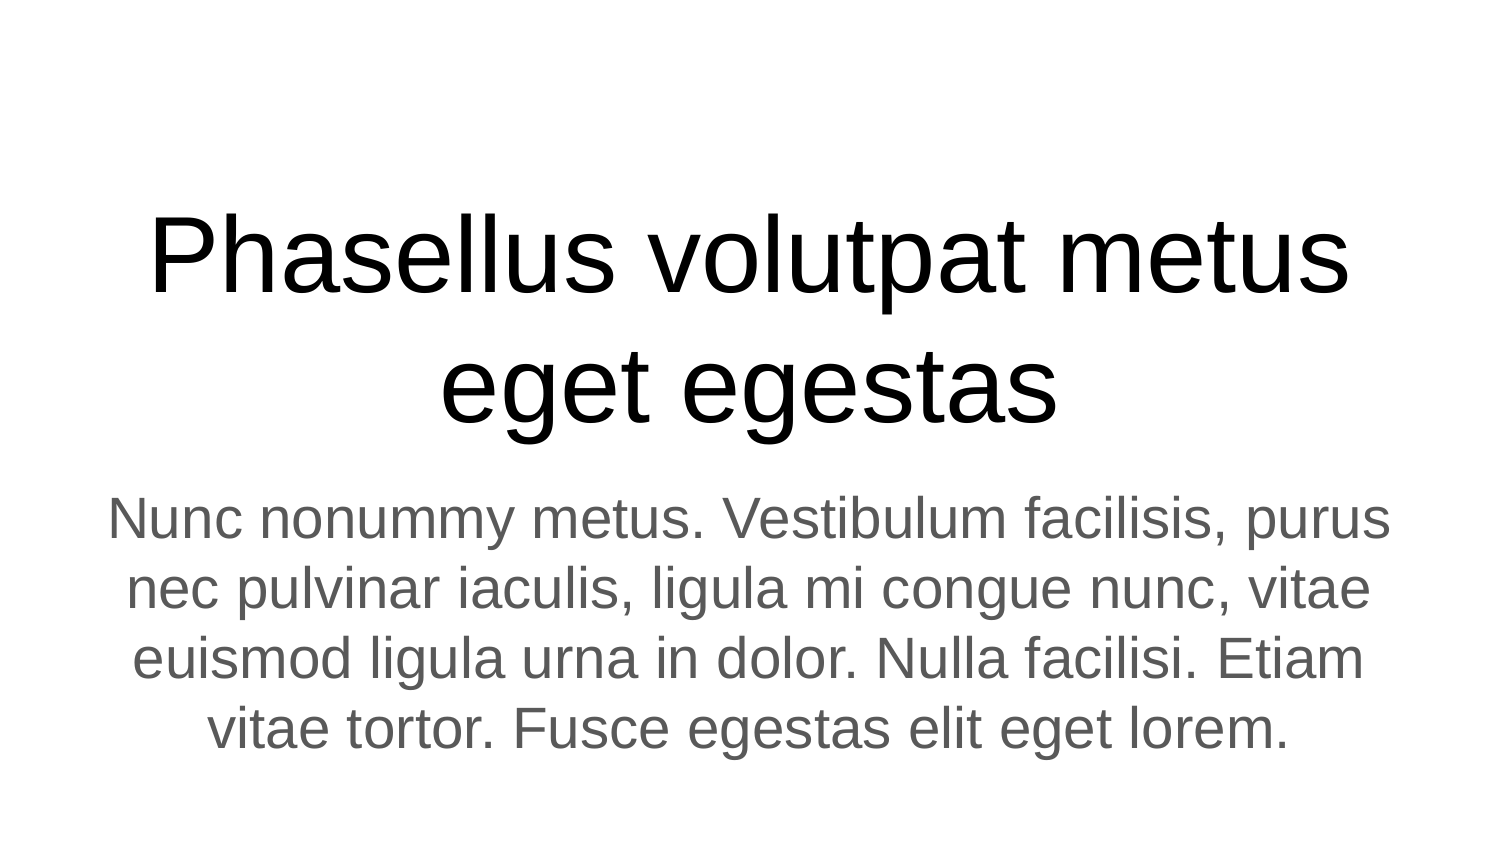

# Phasellus volutpat metus eget egestas
Nunc nonummy metus. Vestibulum facilisis, purus nec pulvinar iaculis, ligula mi congue nunc, vitae euismod ligula urna in dolor. Nulla facilisi. Etiam vitae tortor. Fusce egestas elit eget lorem.